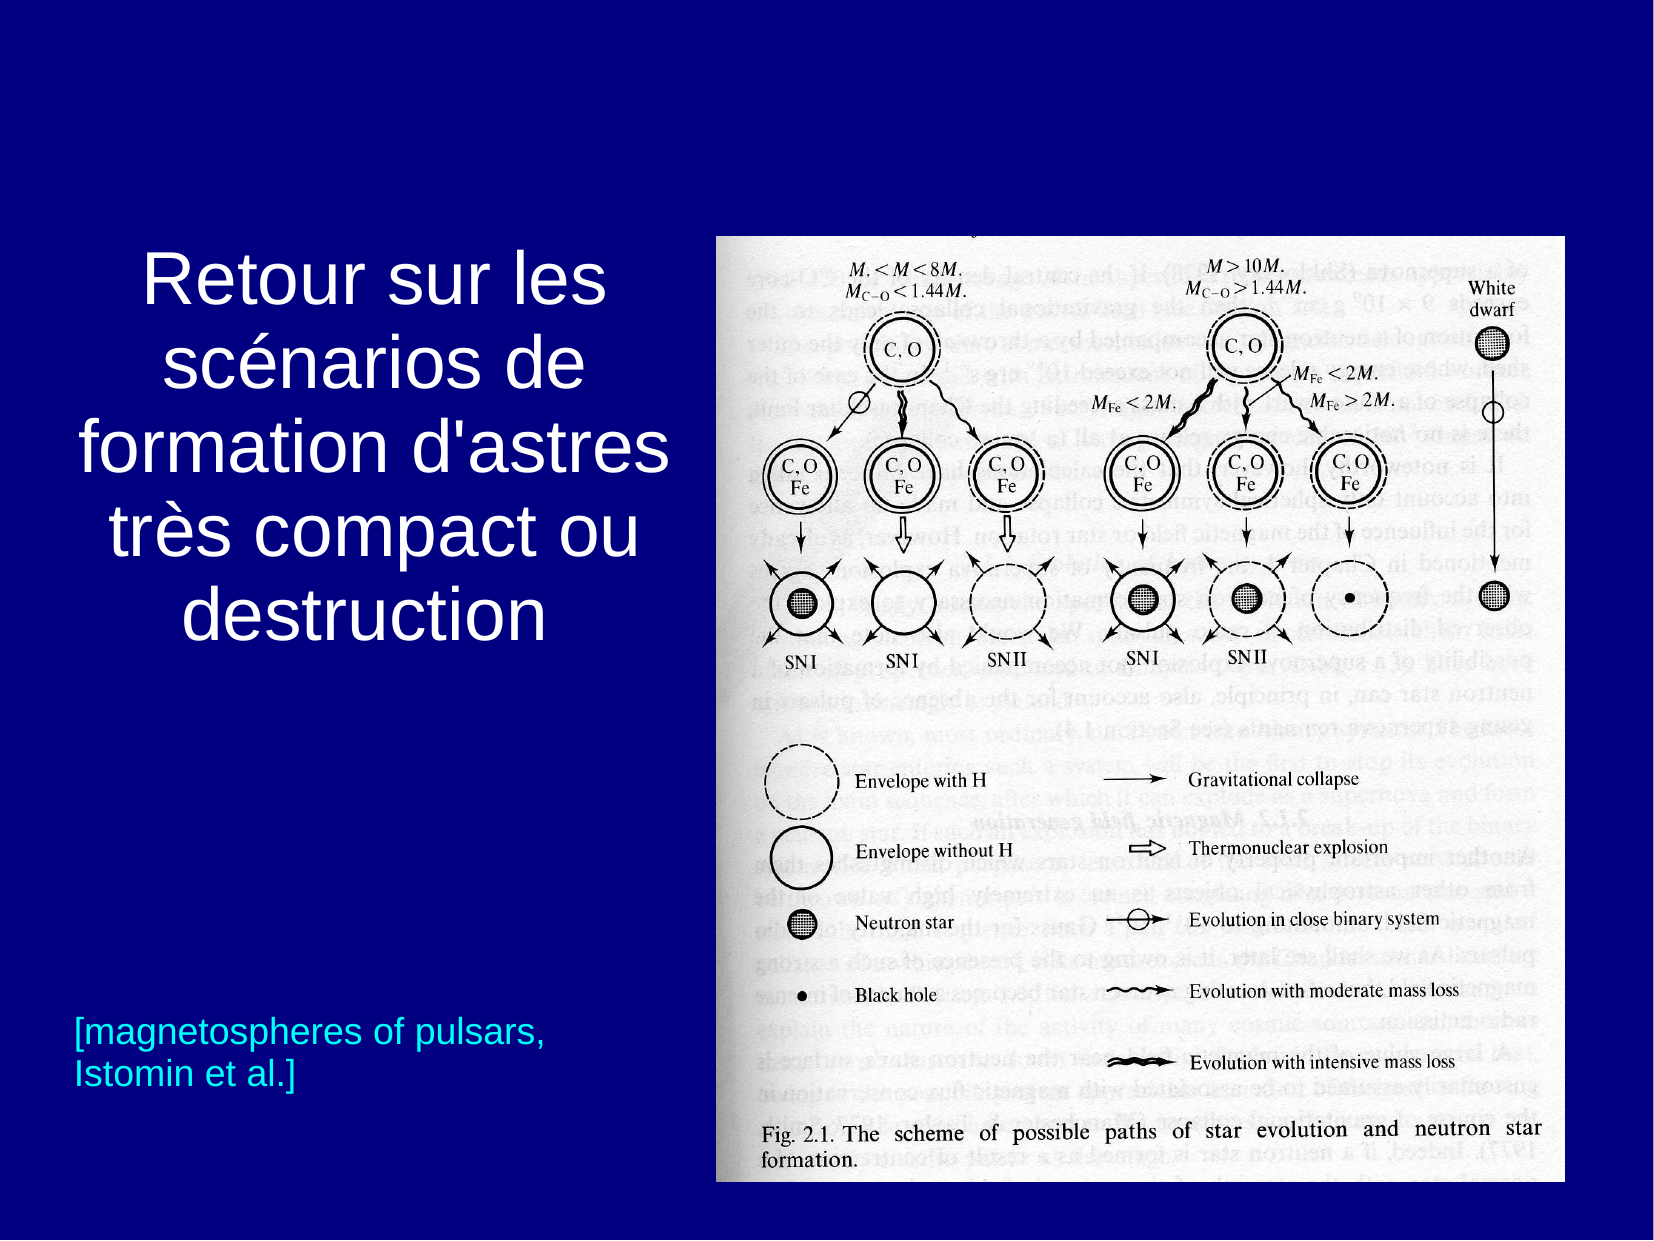

# Retour sur les scénarios de formation d'astres très compact ou destruction
[magnetospheres of pulsars,
Istomin et al.]